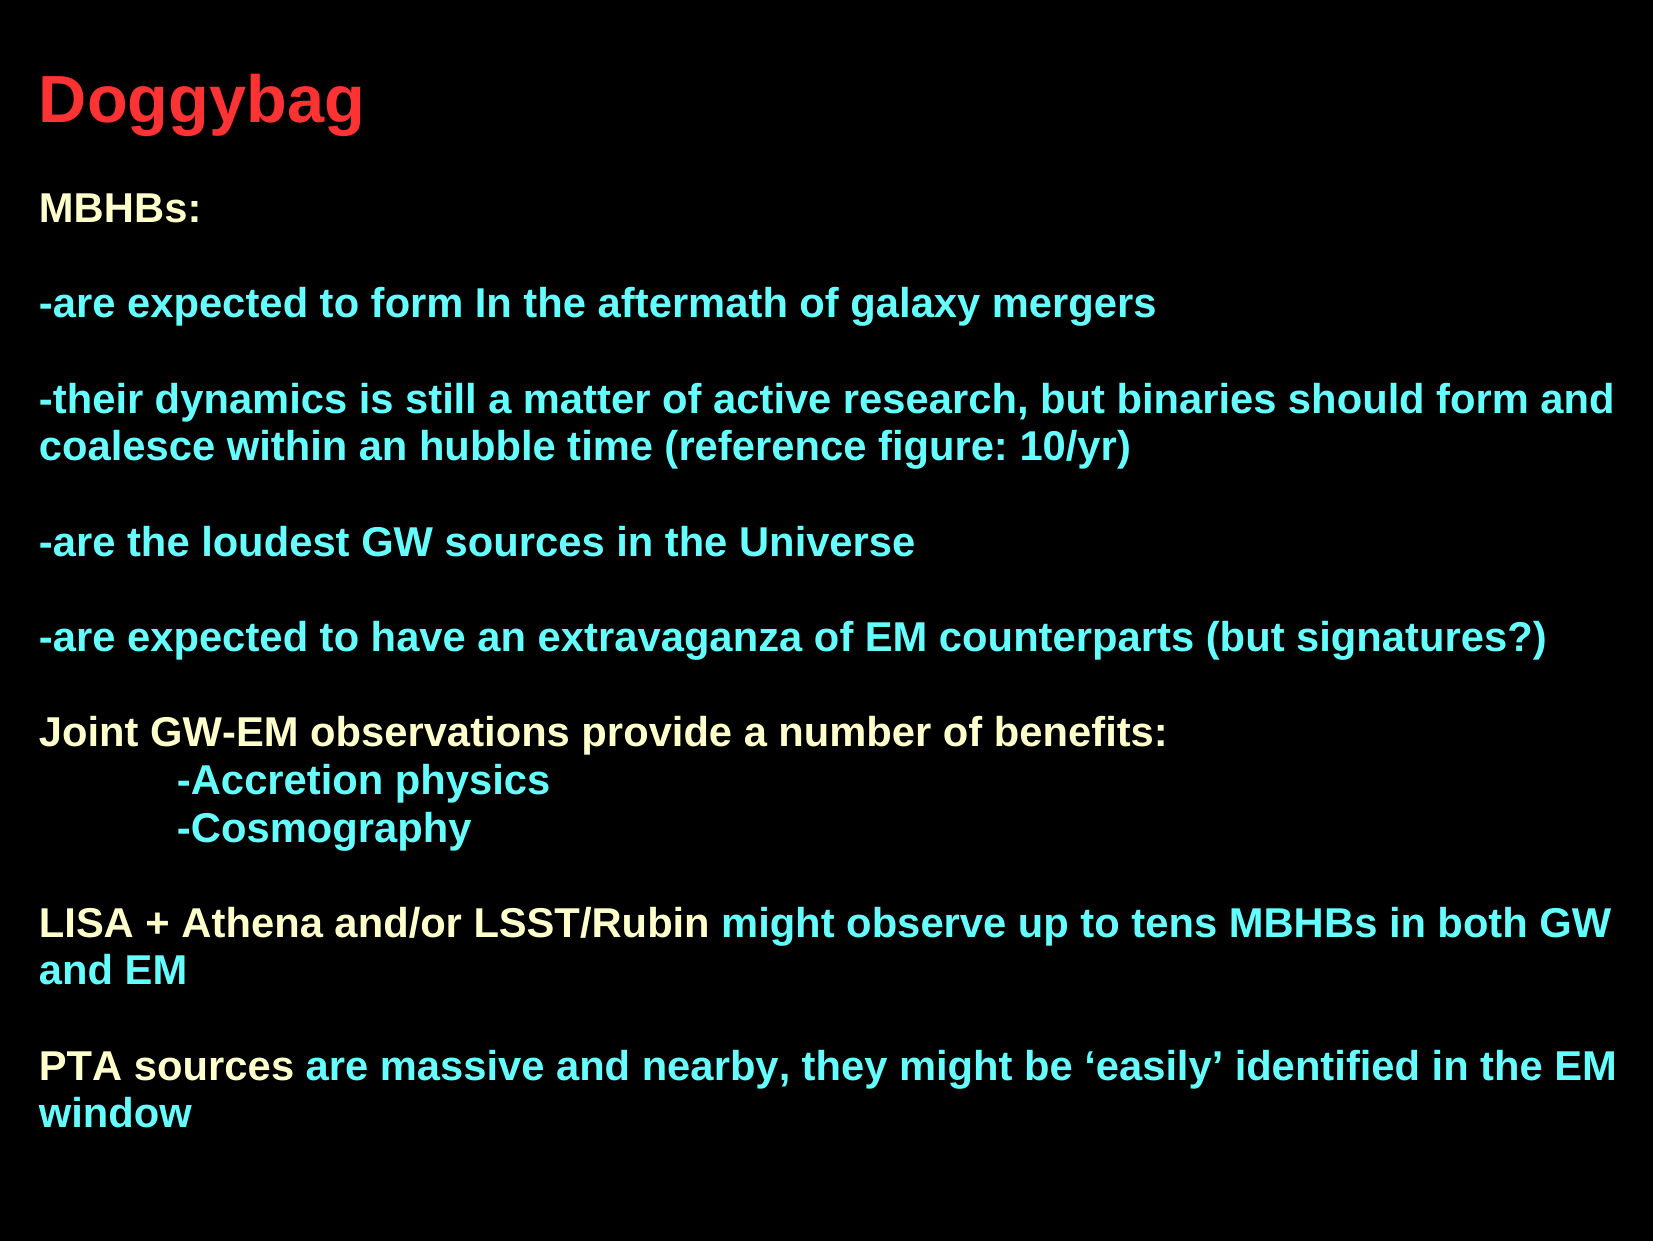

Doggybag
MBHBs:
-are expected to form In the aftermath of galaxy mergers
-their dynamics is still a matter of active research, but binaries should form and coalesce within an hubble time (reference figure: 10/yr)
-are the loudest GW sources in the Universe
-are expected to have an extravaganza of EM counterparts (but signatures?)
Joint GW-EM observations provide a number of benefits:
 -Accretion physics
 -Cosmography
LISA + Athena and/or LSST/Rubin might observe up to tens MBHBs in both GW and EM
PTA sources are massive and nearby, they might be ‘easily’ identified in the EM window